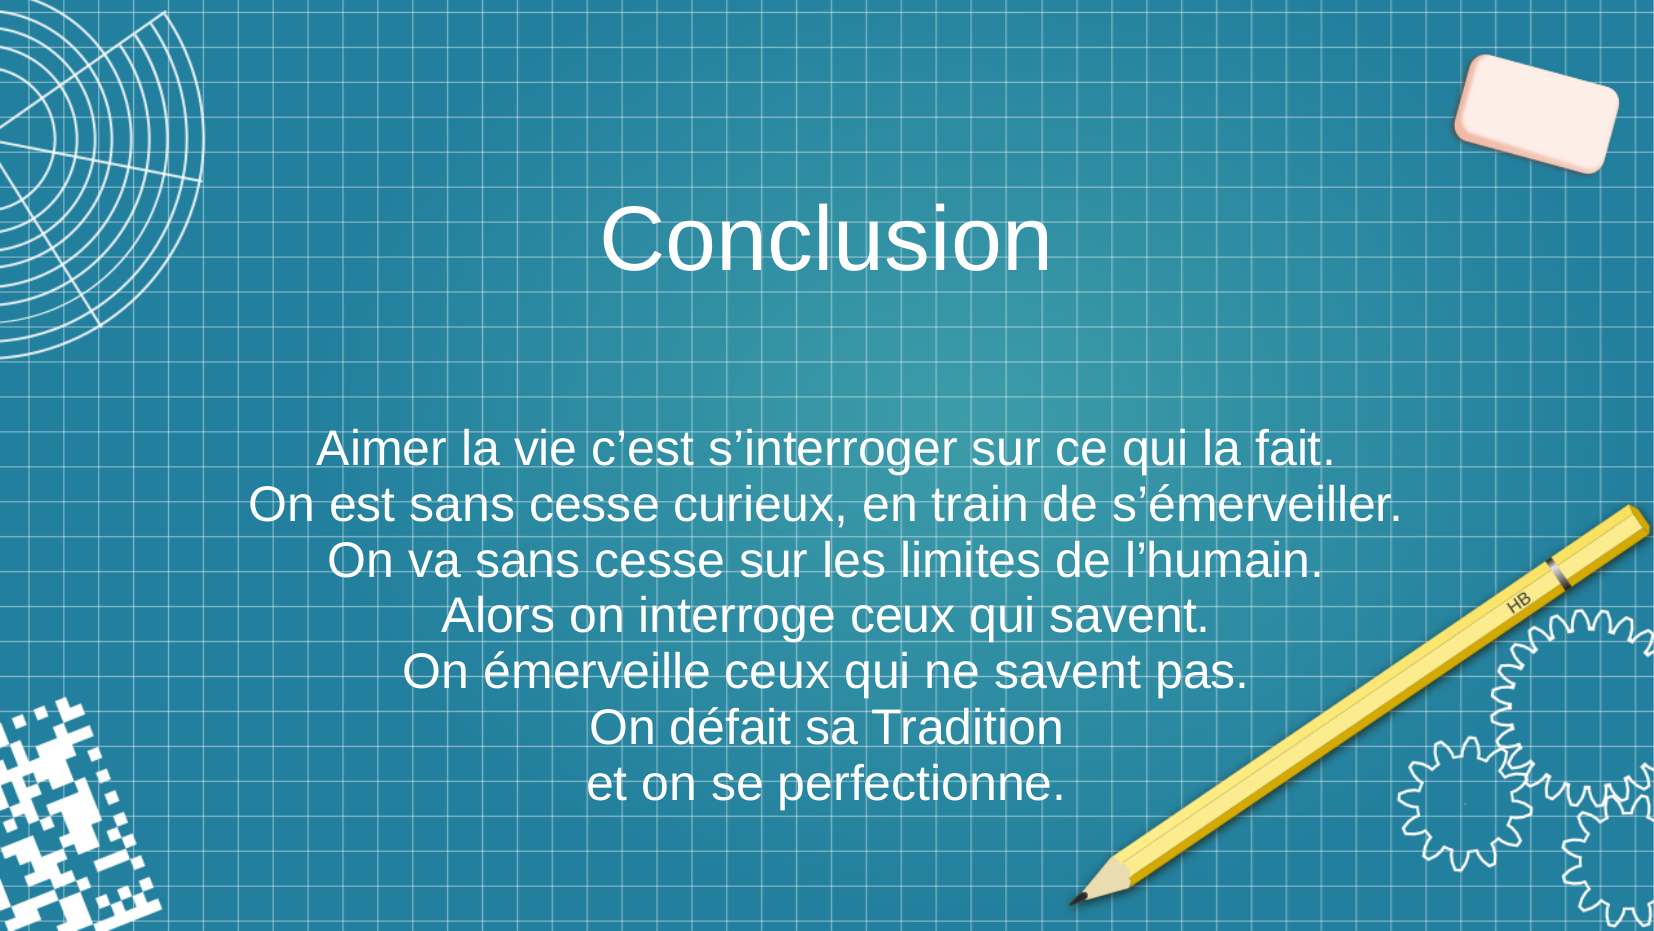

# Conclusion
Aimer la vie c’est s’interroger sur ce qui la fait.
On est sans cesse curieux, en train de s’émerveiller.
On va sans cesse sur les limites de l’humain.
Alors on interroge ceux qui savent.
On émerveille ceux qui ne savent pas.
On défait sa Tradition
et on se perfectionne.